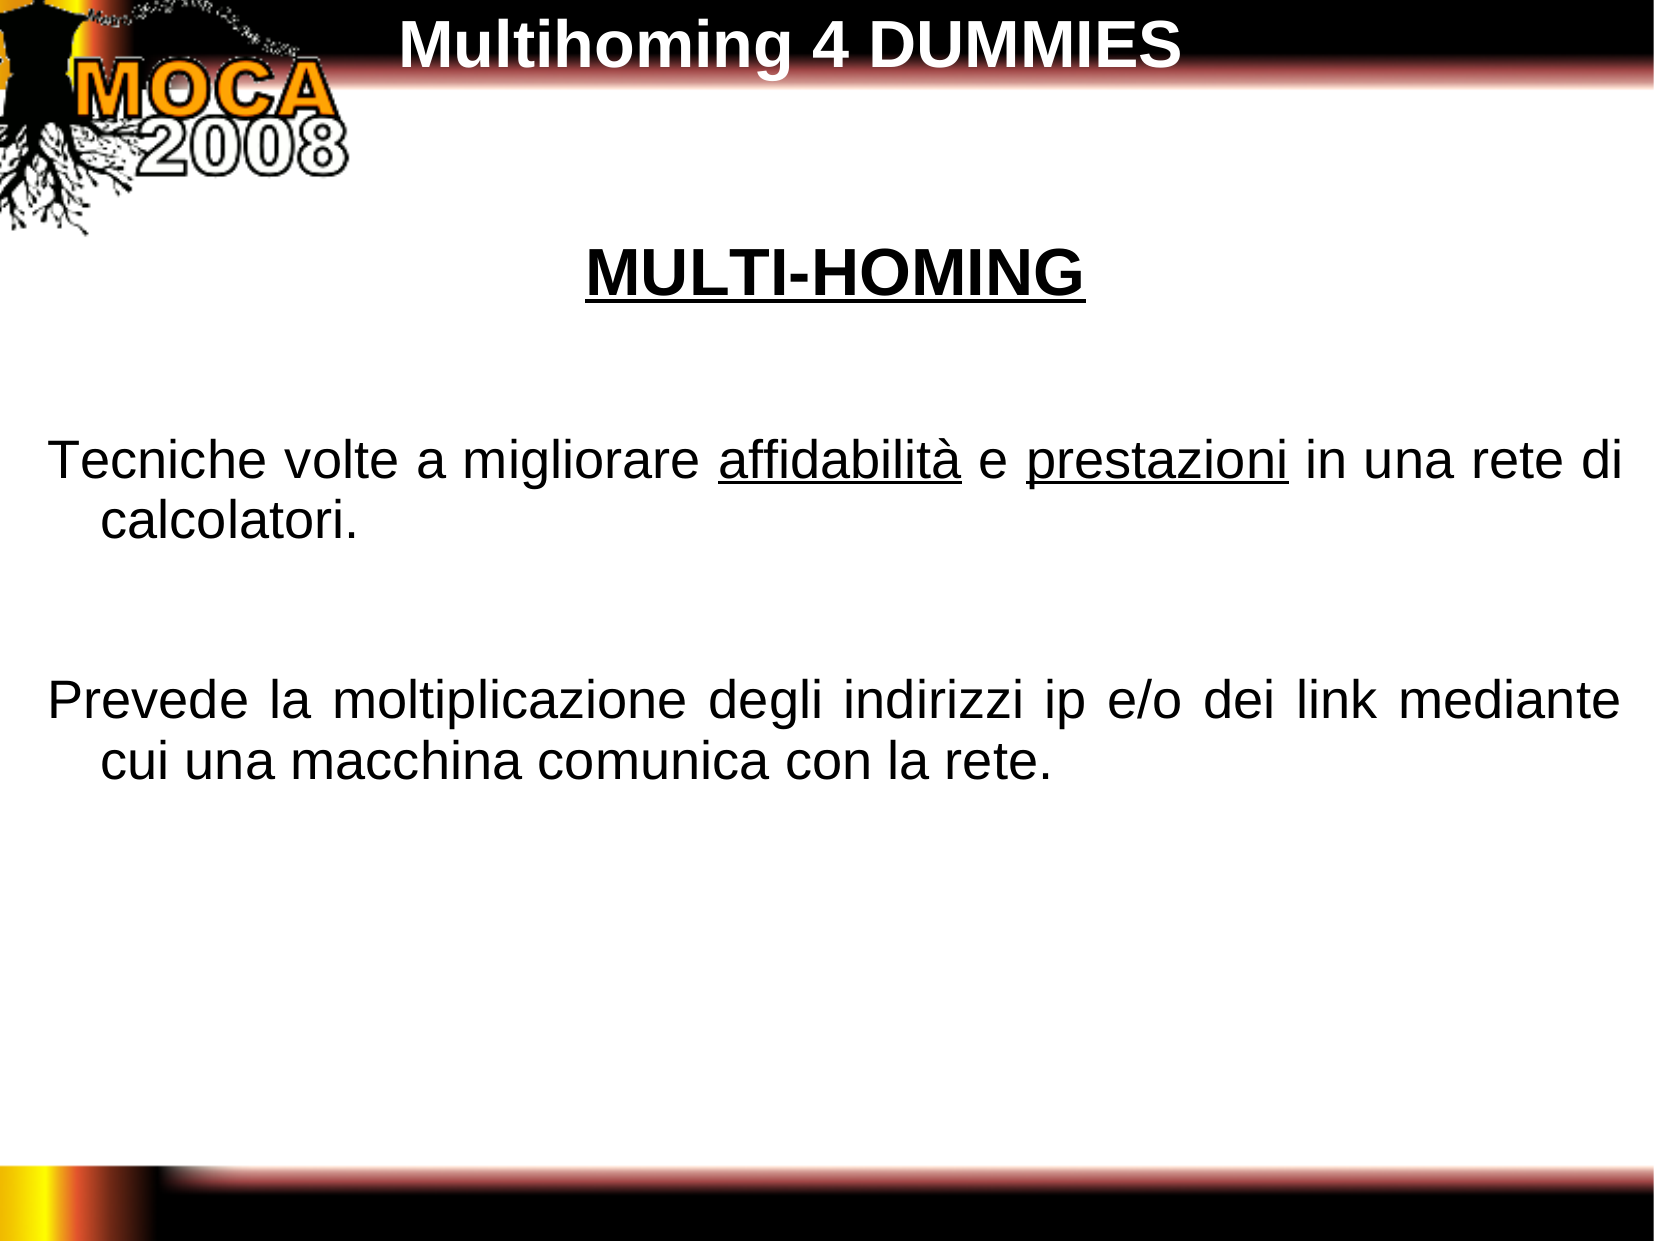

# Multihoming 4 DUMMIES
MULTI-HOMING
Tecniche volte a migliorare affidabilità e prestazioni in una rete di calcolatori.
Prevede la moltiplicazione degli indirizzi ip e/o dei link mediante cui una macchina comunica con la rete.